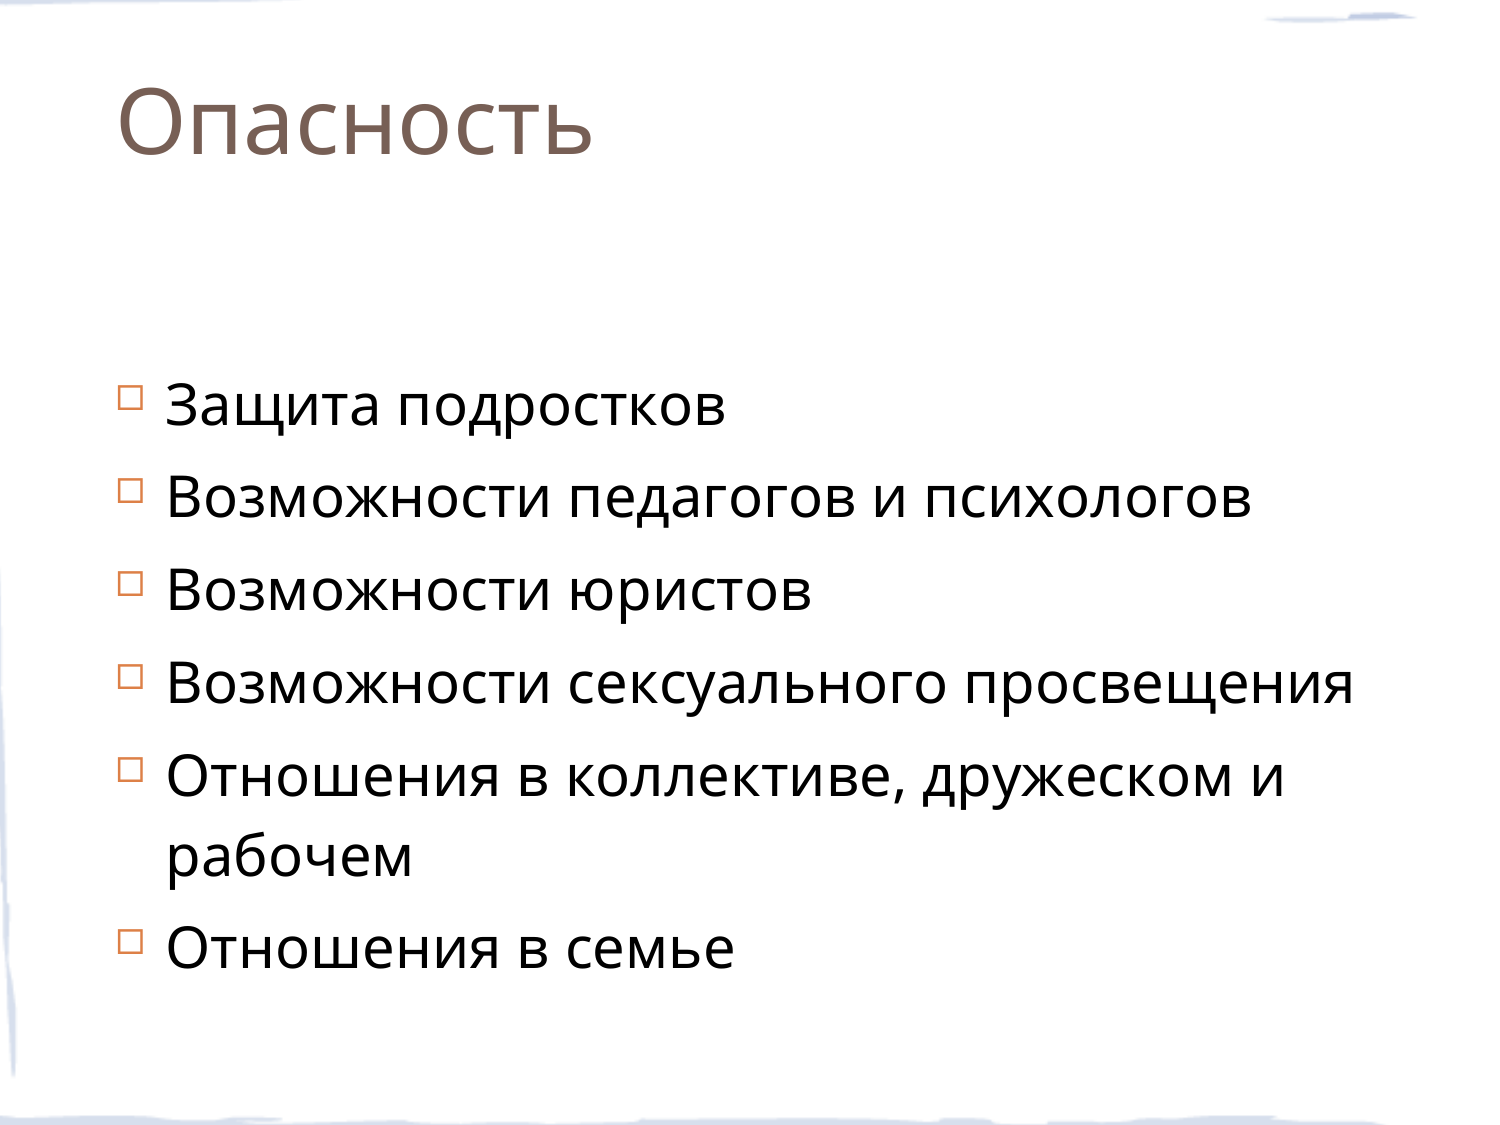

# Опасность
Защита подростков
Возможности педагогов и психологов
Возможности юристов
Возможности сексуального просвещения
Отношения в коллективе, дружеском и рабочем
Отношения в семье